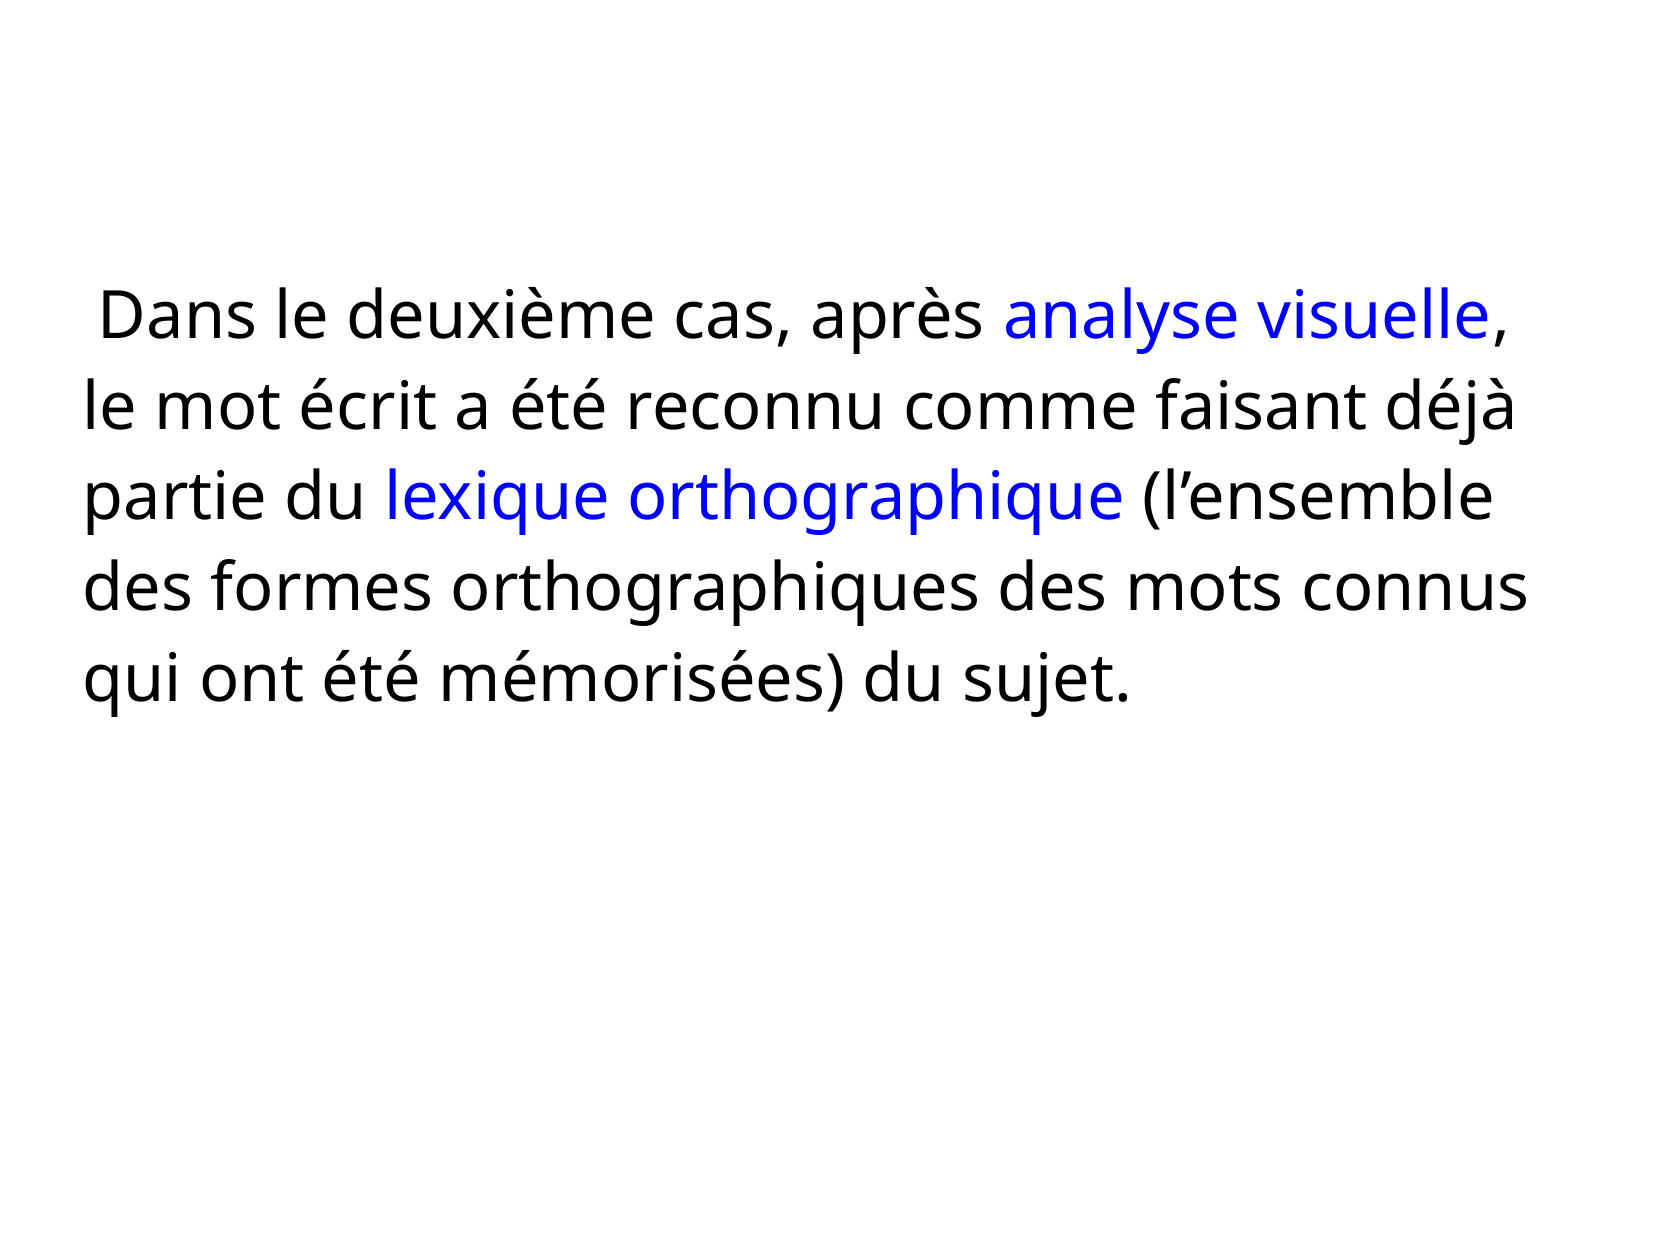

# Dans le deuxième cas, après analyse visuelle, le mot écrit a été reconnu comme faisant déjà partie du lexique orthographique (l’ensemble des formes orthographiques des mots connus qui ont été mémorisées) du sujet.